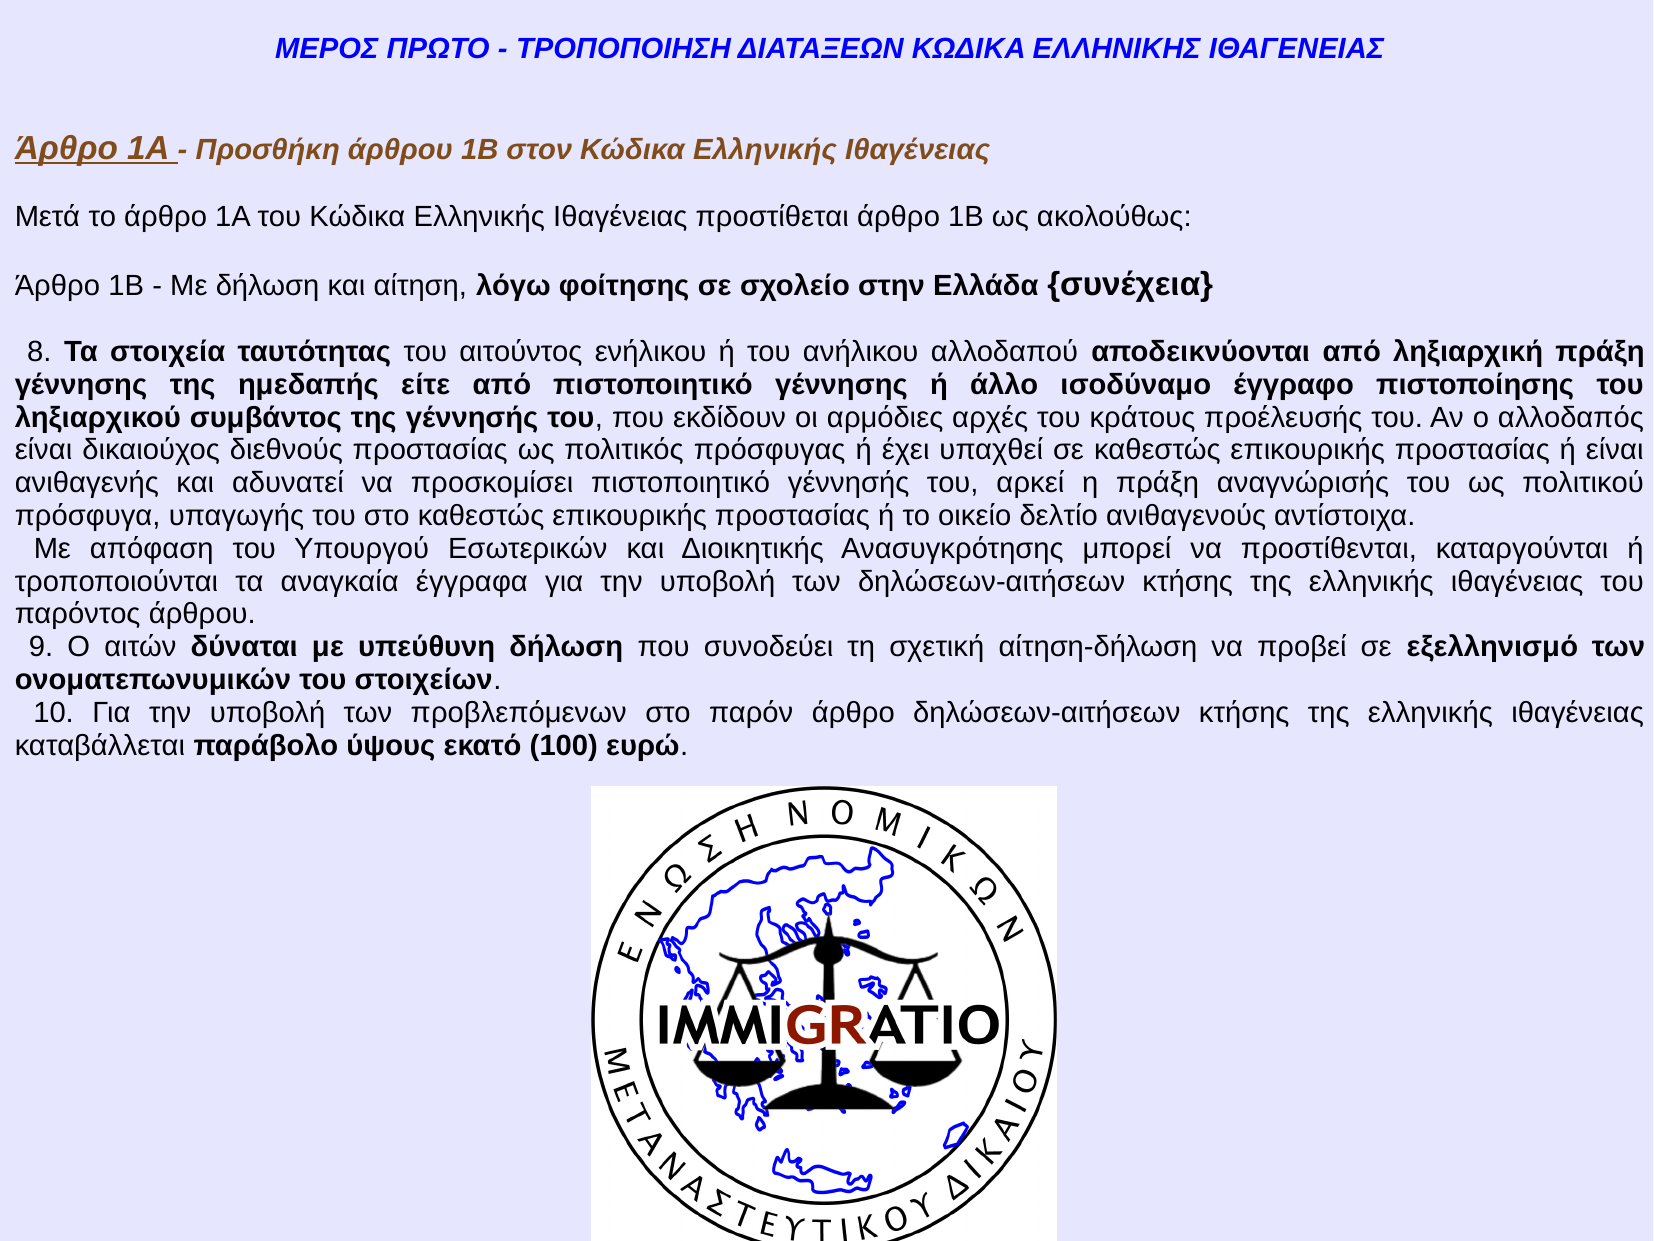

NOMOΣ 4332/2015 (ΦΕΚ Α' 76/09.07.2015)
 Τροποποίηση διατάξεων Κώδικα Ελληνικής Ιθαγένειας-Τροποποίηση του Ν. 4251/2014
ΜΕΡΟΣ ΠΡΩΤΟ - ΤΡΟΠΟΠΟΙΗΣΗ ΔΙΑΤΑΞΕΩΝ ΚΩΔΙΚΑ ΕΛΛΗΝΙΚΗΣ ΙΘΑΓΕΝΕΙΑΣ
Άρθρο 1Α - Προσθήκη άρθρου 1Β στον Κώδικα Ελληνικής Ιθαγένειας
Μετά το άρθρο 1Α του Κώδικα Ελληνικής Ιθαγένειας προστίθεται άρθρο 1Β ως ακολούθως:
Άρθρο 1Β - Με δήλωση και αίτηση, λόγω φοίτησης σε σχολείο στην Ελλάδα {συνέχεια}
 8. Τα στοιχεία ταυτότητας του αιτούντος ενήλικου ή του ανήλικου αλλοδαπού αποδεικνύονται από ληξιαρχική πράξη γέννησης της ημεδαπής είτε από πιστοποιητικό γέννησης ή άλλο ισοδύναμο έγγραφο πιστοποίησης του ληξιαρχικού συμβάντος της γέννησής του, που εκδίδουν οι αρμόδιες αρχές του κράτους προέλευσής του. Αν ο αλλοδαπός είναι δικαιούχος διεθνούς προστασίας ως πολιτικός πρόσφυγας ή έχει υπαχθεί σε καθεστώς επικουρικής προστασίας ή είναι ανιθαγενής και αδυνατεί να προσκομίσει πιστοποιητικό γέννησής του, αρκεί η πράξη αναγνώρισής του ως πολιτικού πρόσφυγα, υπαγωγής του στο καθεστώς επικουρικής προστασίας ή το οικείο δελτίο ανιθαγενούς αντίστοιχα.
 Με απόφαση του Υπουργού Εσωτερικών και Διοικητικής Ανασυγκρότησης μπορεί να προστίθενται, καταργούνται ή τροποποιούνται τα αναγκαία έγγραφα για την υποβολή των δηλώσεων-αιτήσεων κτήσης της ελληνικής ιθαγένειας του παρόντος άρθρου.
 9. Ο αιτών δύναται με υπεύθυνη δήλωση που συνοδεύει τη σχετική αίτηση-δήλωση να προβεί σε εξελληνισμό των ονοματεπωνυμικών του στοιχείων.
 10. Για την υποβολή των προβλεπόμενων στο παρόν άρθρο δηλώσεων-αιτήσεων κτήσης της ελληνικής ιθαγένειας καταβάλλεται παράβολο ύψους εκατό (100) ευρώ.